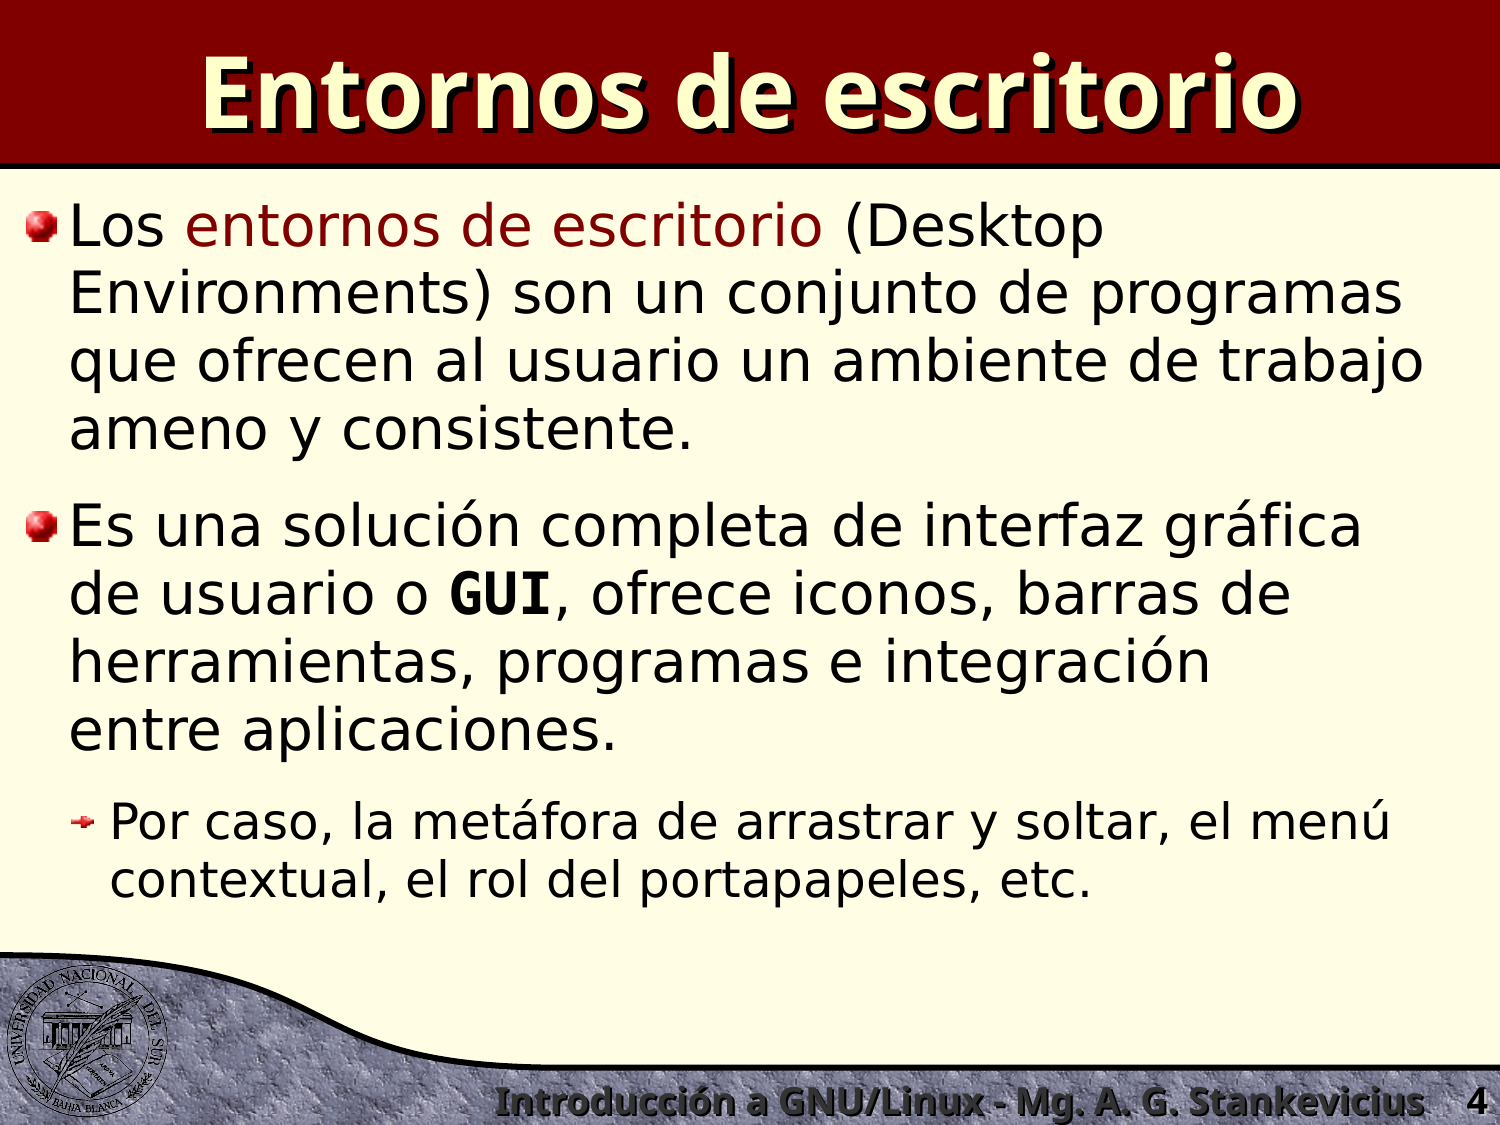

# Entornos de escritorio
Los entornos de escritorio (Desktop Environments) son un conjunto de programas que ofrecen al usuario un ambiente de trabajo ameno y consistente.
Es una solución completa de interfaz gráfica
de usuario o GUI, ofrece iconos, barras de herramientas, programas e integración
entre aplicaciones.
Por caso, la metáfora de arrastrar y soltar, el menú contextual, el rol del portapapeles, etc.
4